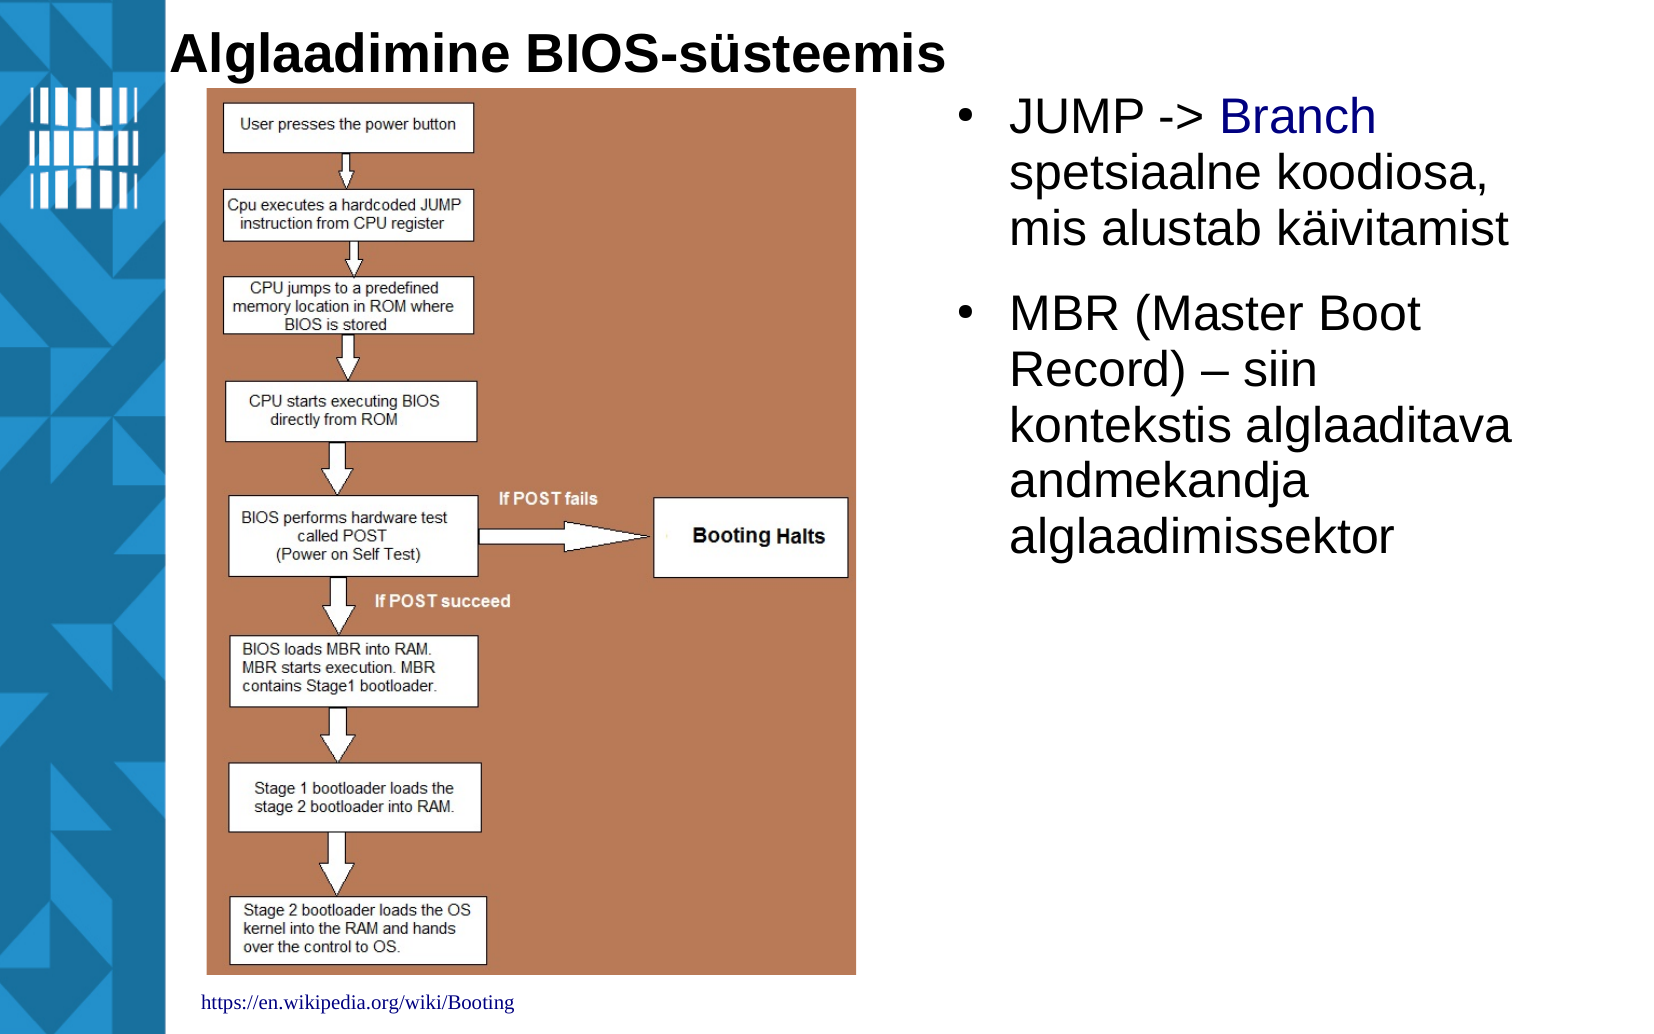

# Alglaadimine BIOS-süsteemis
JUMP -> Branch spetsiaalne koodiosa, mis alustab käivitamist
MBR (Master Boot Record) – siin kontekstis alglaaditava andmekandja alglaadimissektor
https://en.wikipedia.org/wiki/Booting